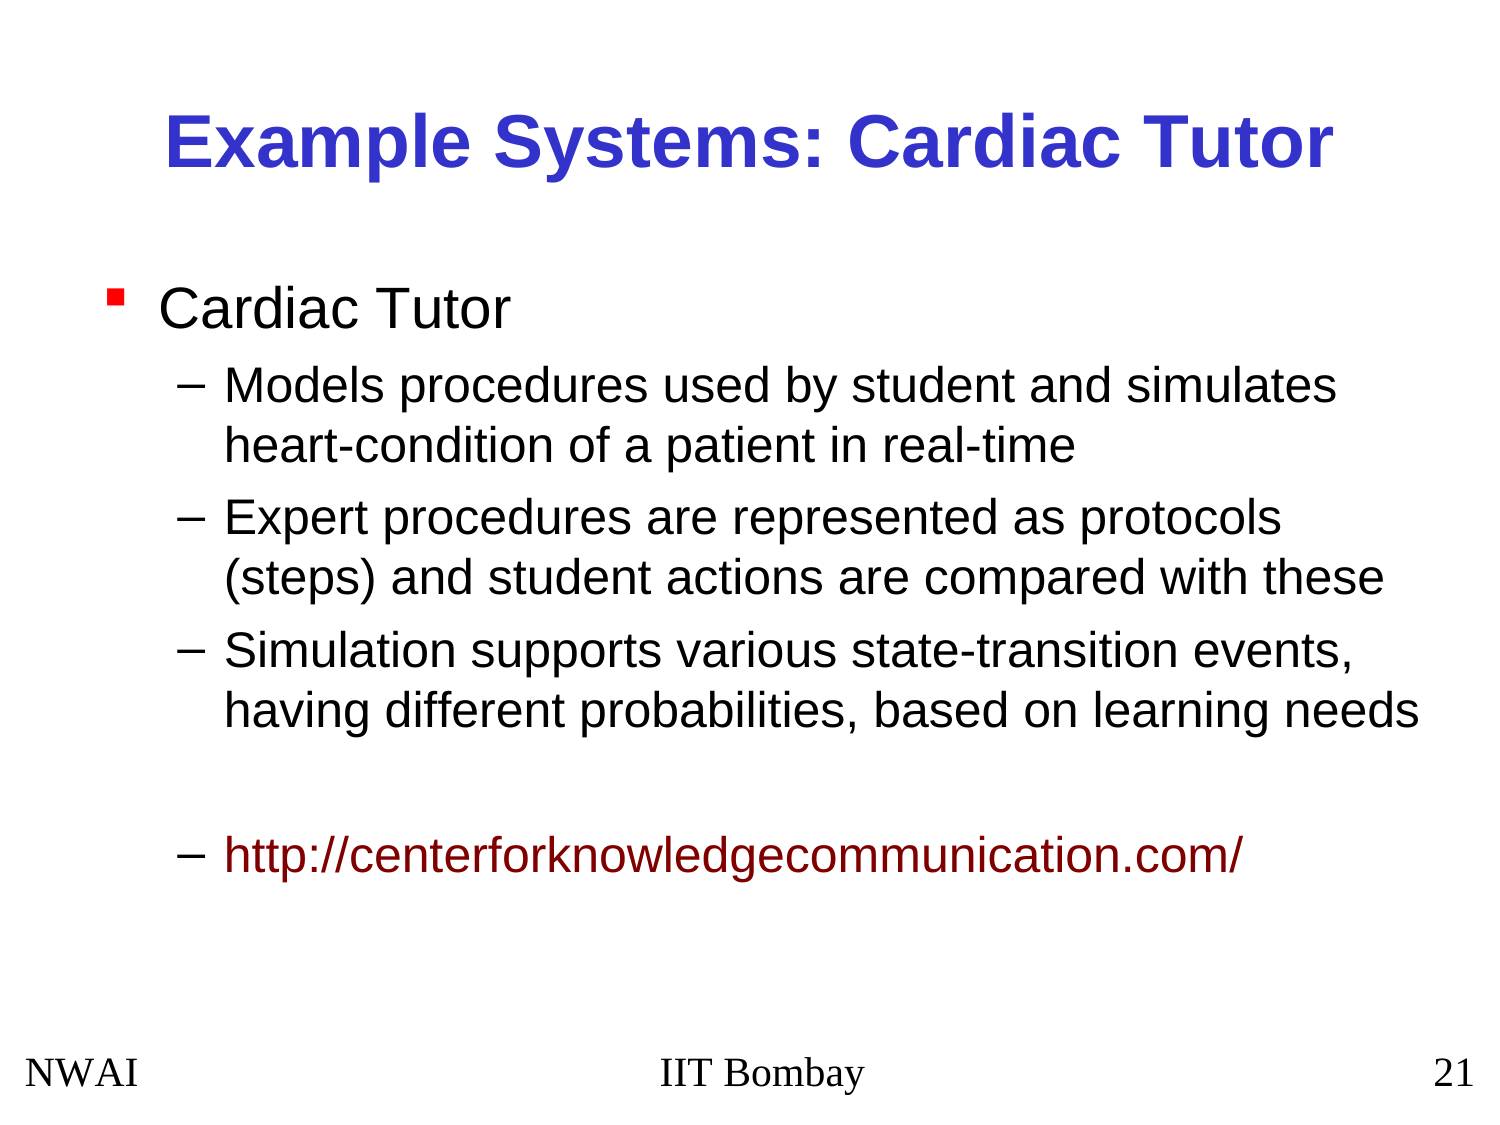

# Example Systems: Cardiac Tutor
Cardiac Tutor
Models procedures used by student and simulates heart-condition of a patient in real-time
Expert procedures are represented as protocols (steps) and student actions are compared with these
Simulation supports various state-transition events, having different probabilities, based on learning needs
http://centerforknowledgecommunication.com/
NWAI
IIT Bombay
21